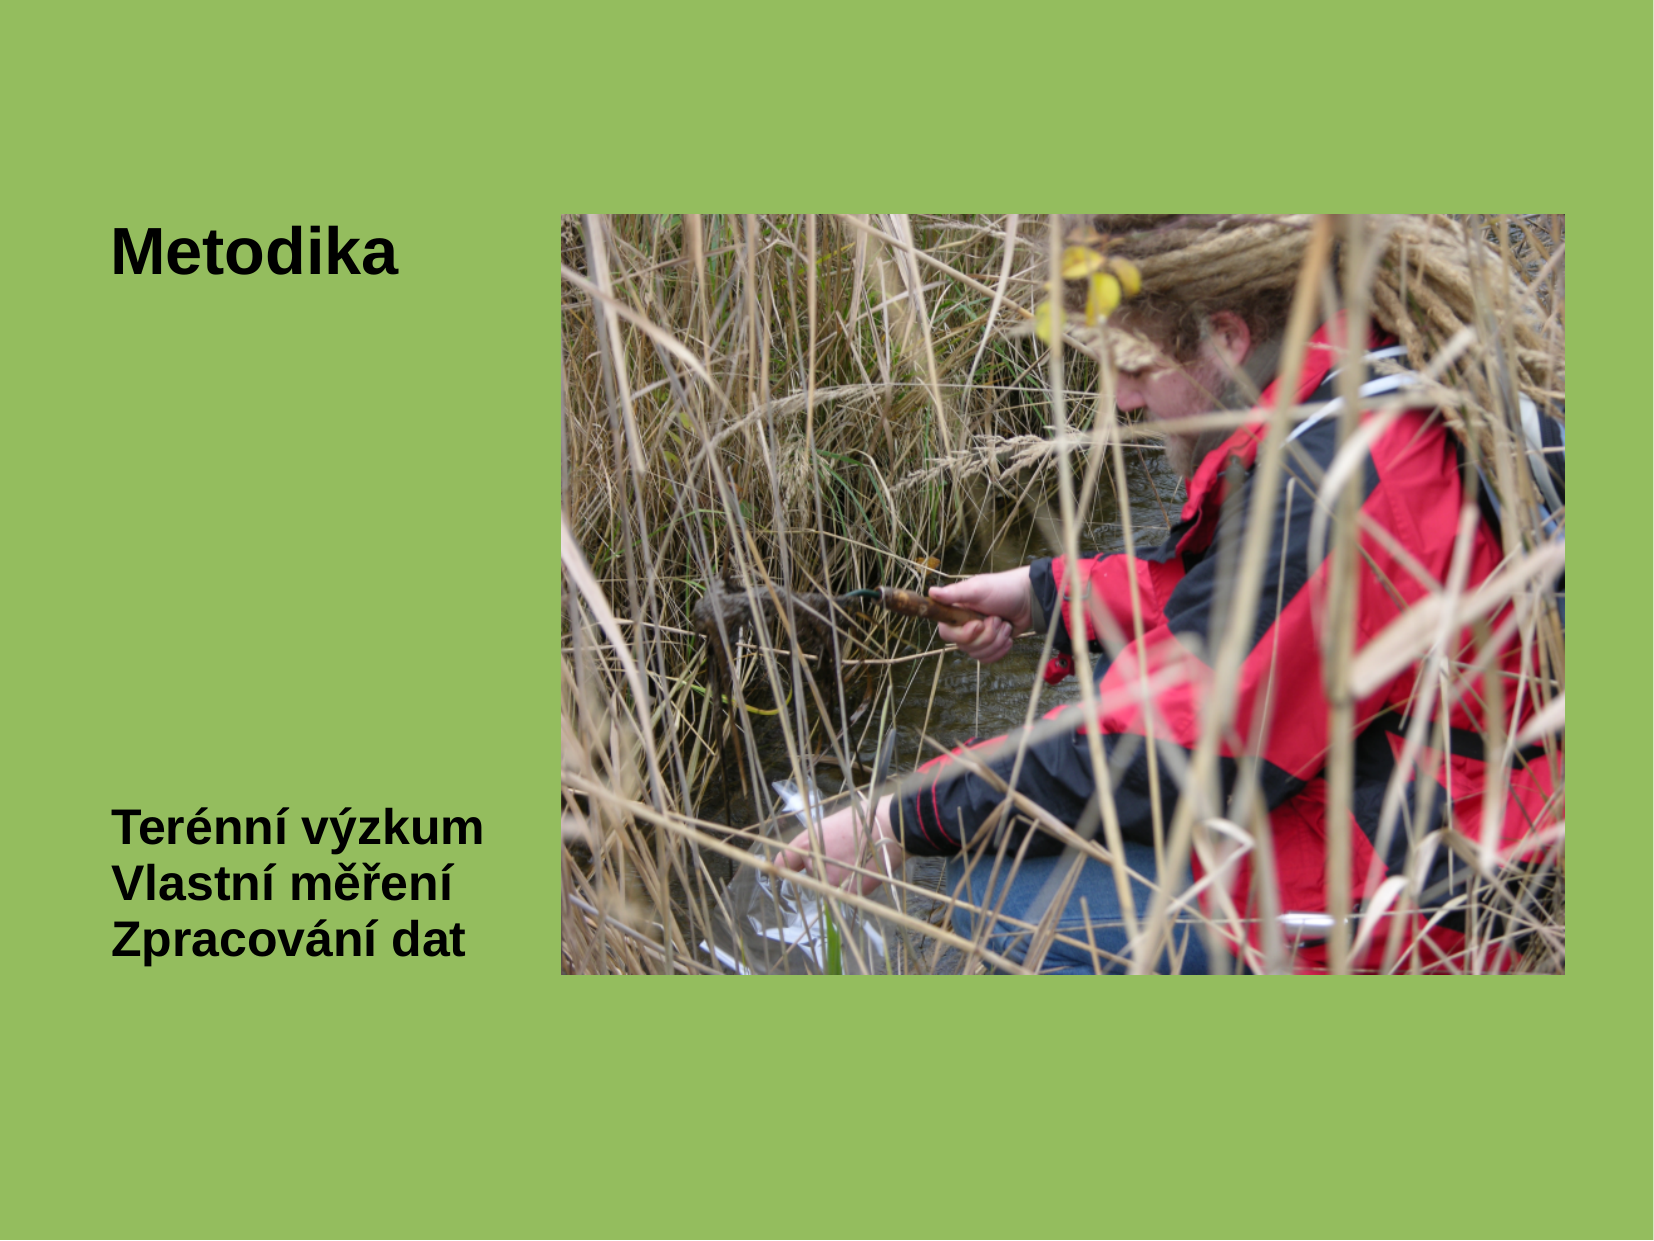

Metodika
 Terénní výzkum
 Vlastní měření
 Zpracování dat